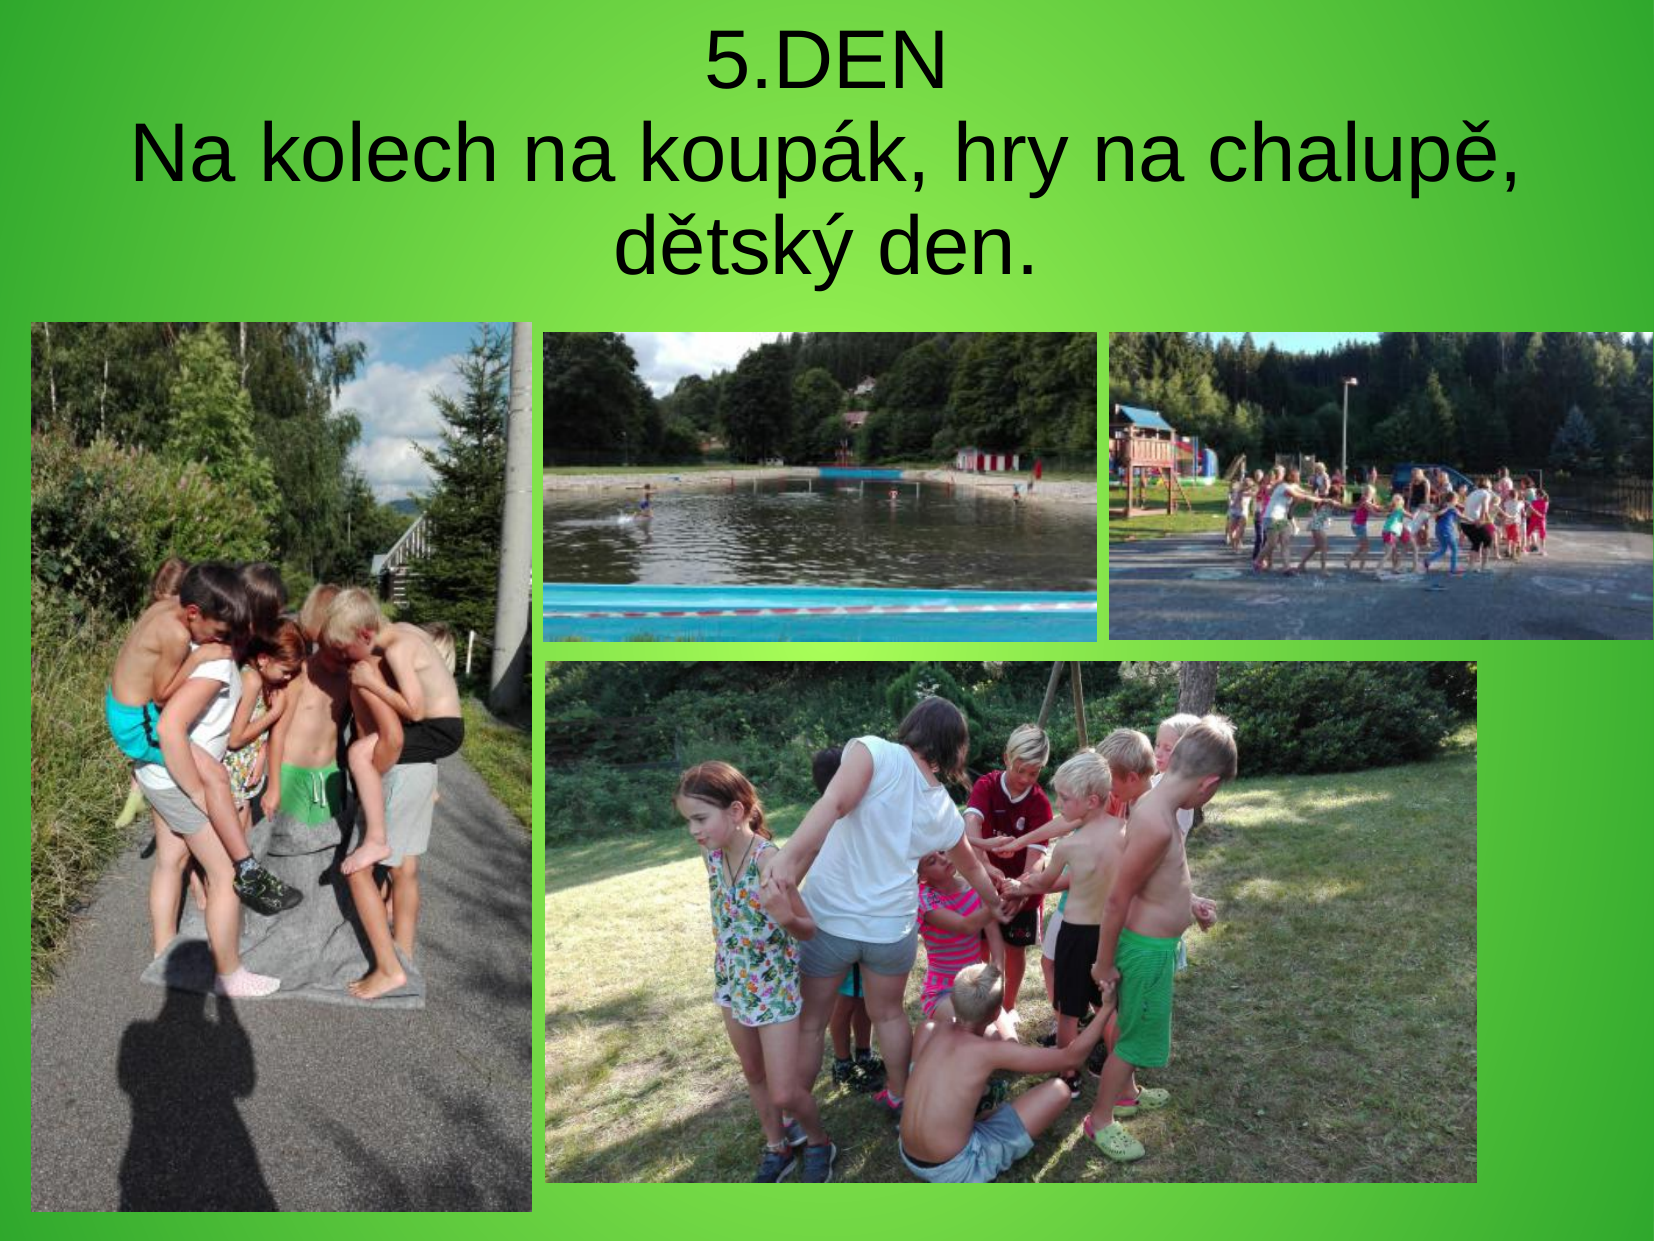

# 5.DEN Na kolech na koupák, hry na chalupě, dětský den.